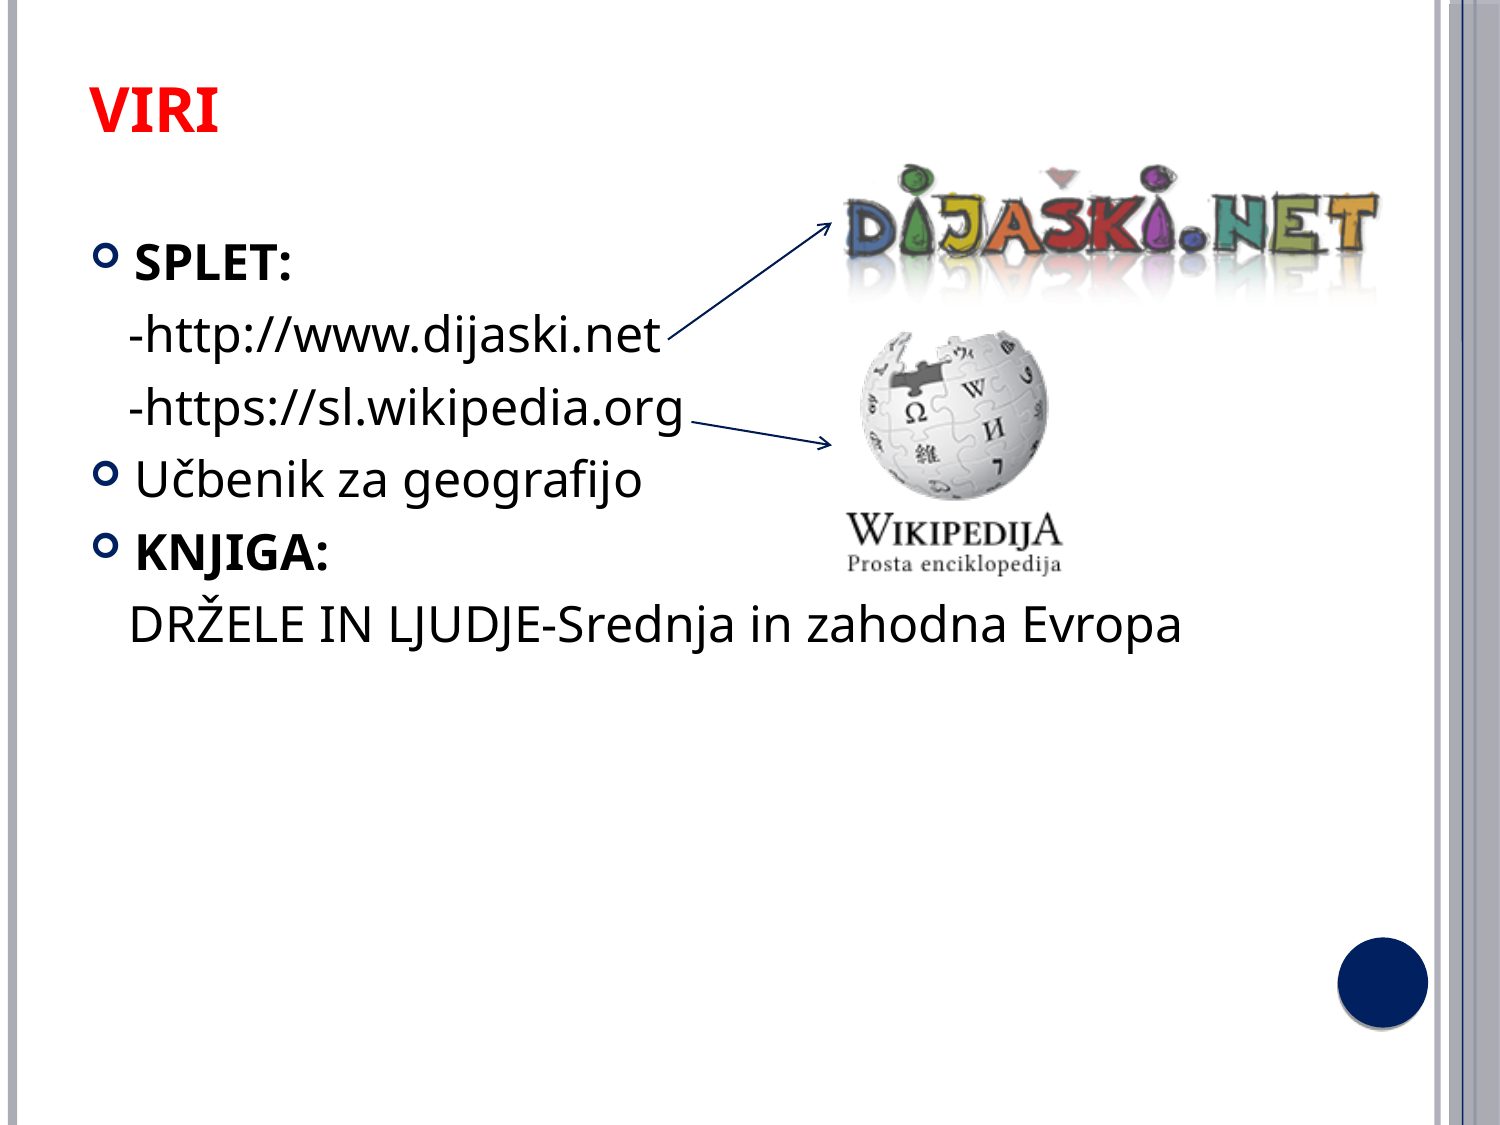

# VIRI
SPLET:
 -http://www.dijaski.net
 -https://sl.wikipedia.org
Učbenik za geografijo
KNJIGA:
 DRŽELE IN LJUDJE-Srednja in zahodna Evropa